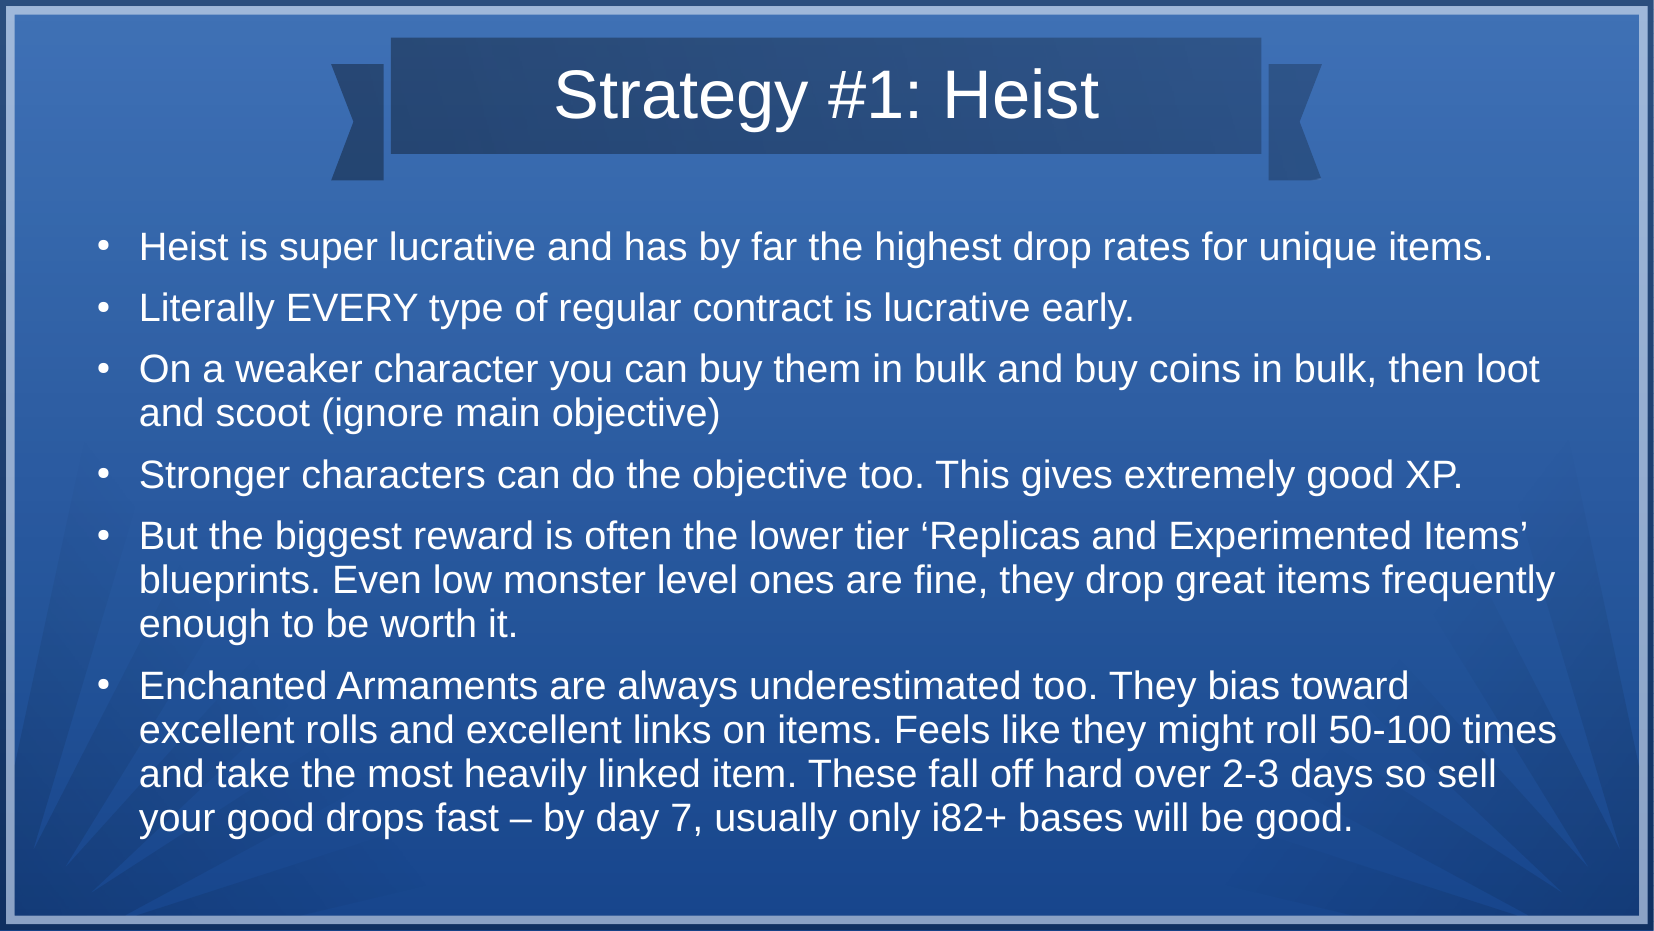

# Strategy #1: Heist
Heist is super lucrative and has by far the highest drop rates for unique items.
Literally EVERY type of regular contract is lucrative early.
On a weaker character you can buy them in bulk and buy coins in bulk, then loot and scoot (ignore main objective)
Stronger characters can do the objective too. This gives extremely good XP.
But the biggest reward is often the lower tier ‘Replicas and Experimented Items’ blueprints. Even low monster level ones are fine, they drop great items frequently enough to be worth it.
Enchanted Armaments are always underestimated too. They bias toward excellent rolls and excellent links on items. Feels like they might roll 50-100 times and take the most heavily linked item. These fall off hard over 2-3 days so sell your good drops fast – by day 7, usually only i82+ bases will be good.